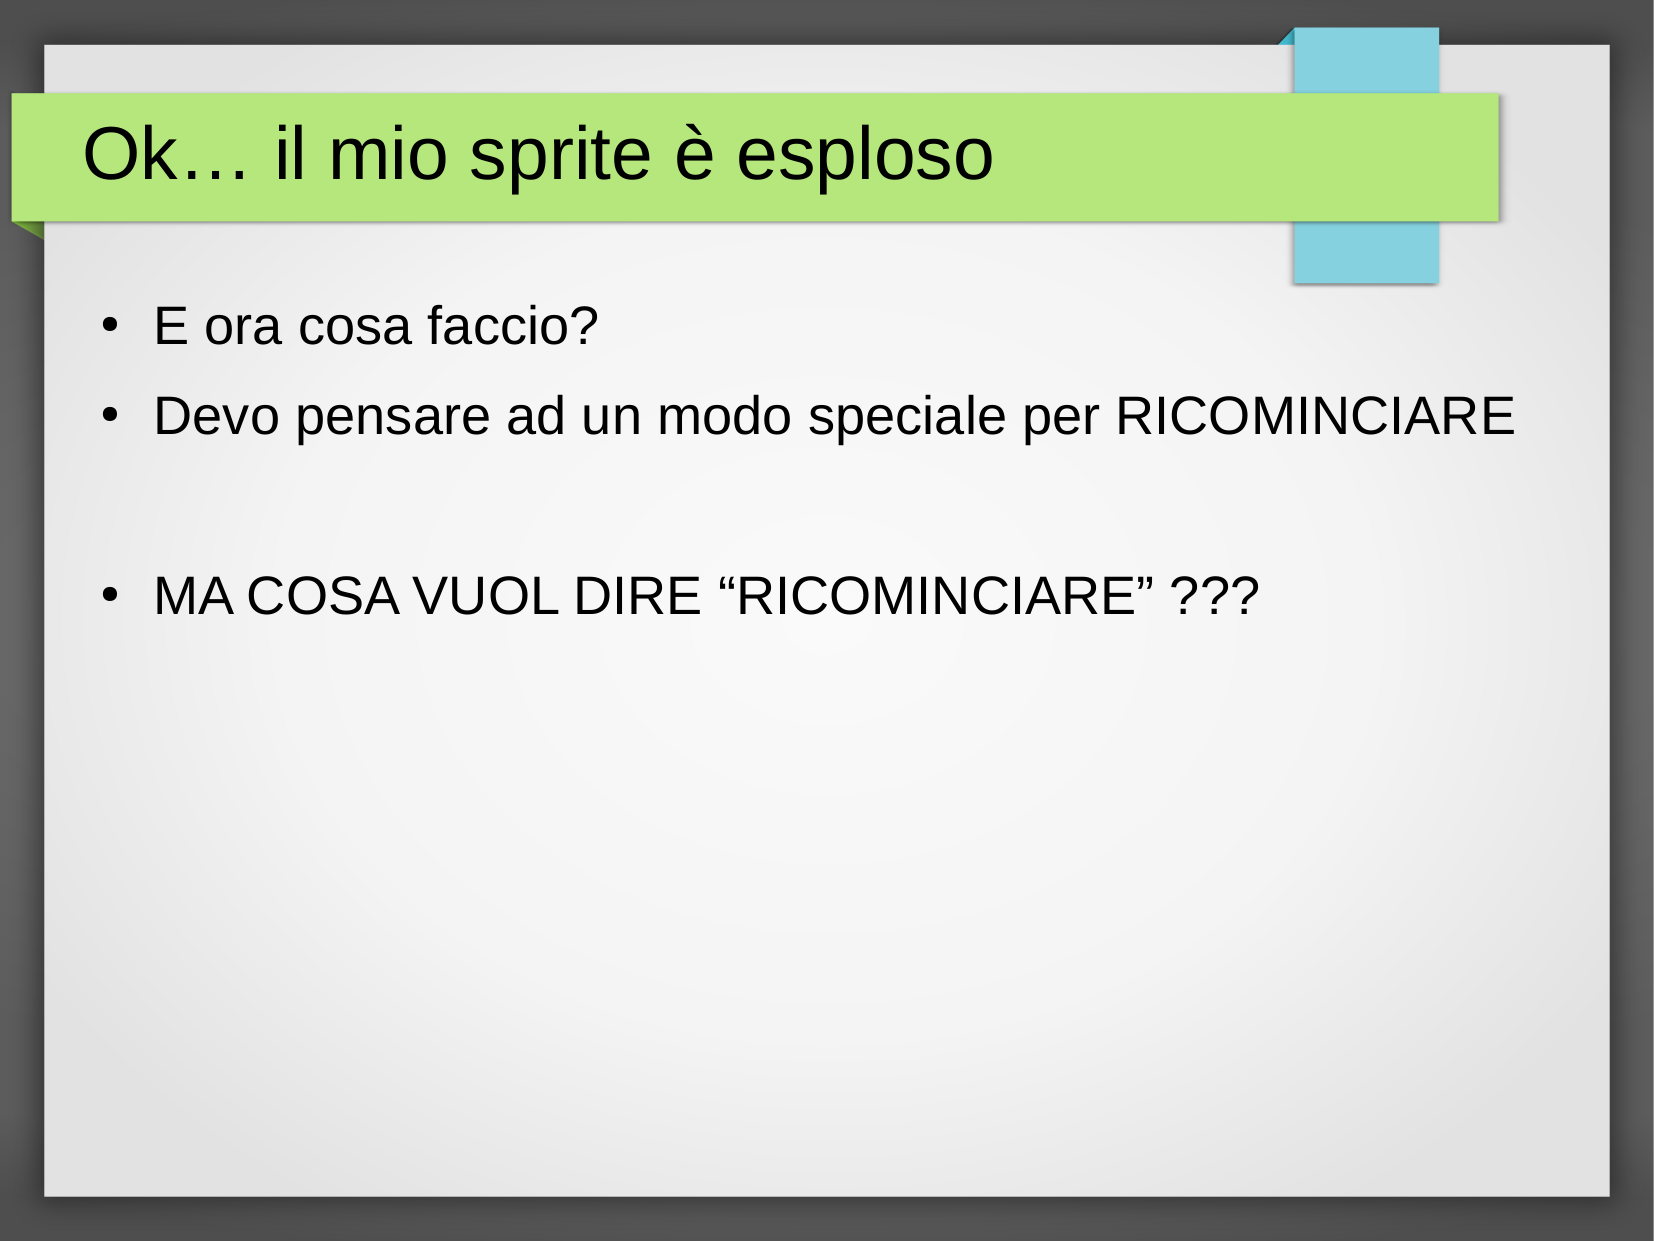

# Ok… il mio sprite è esploso
E ora cosa faccio?
Devo pensare ad un modo speciale per RICOMINCIARE
MA COSA VUOL DIRE “RICOMINCIARE” ???